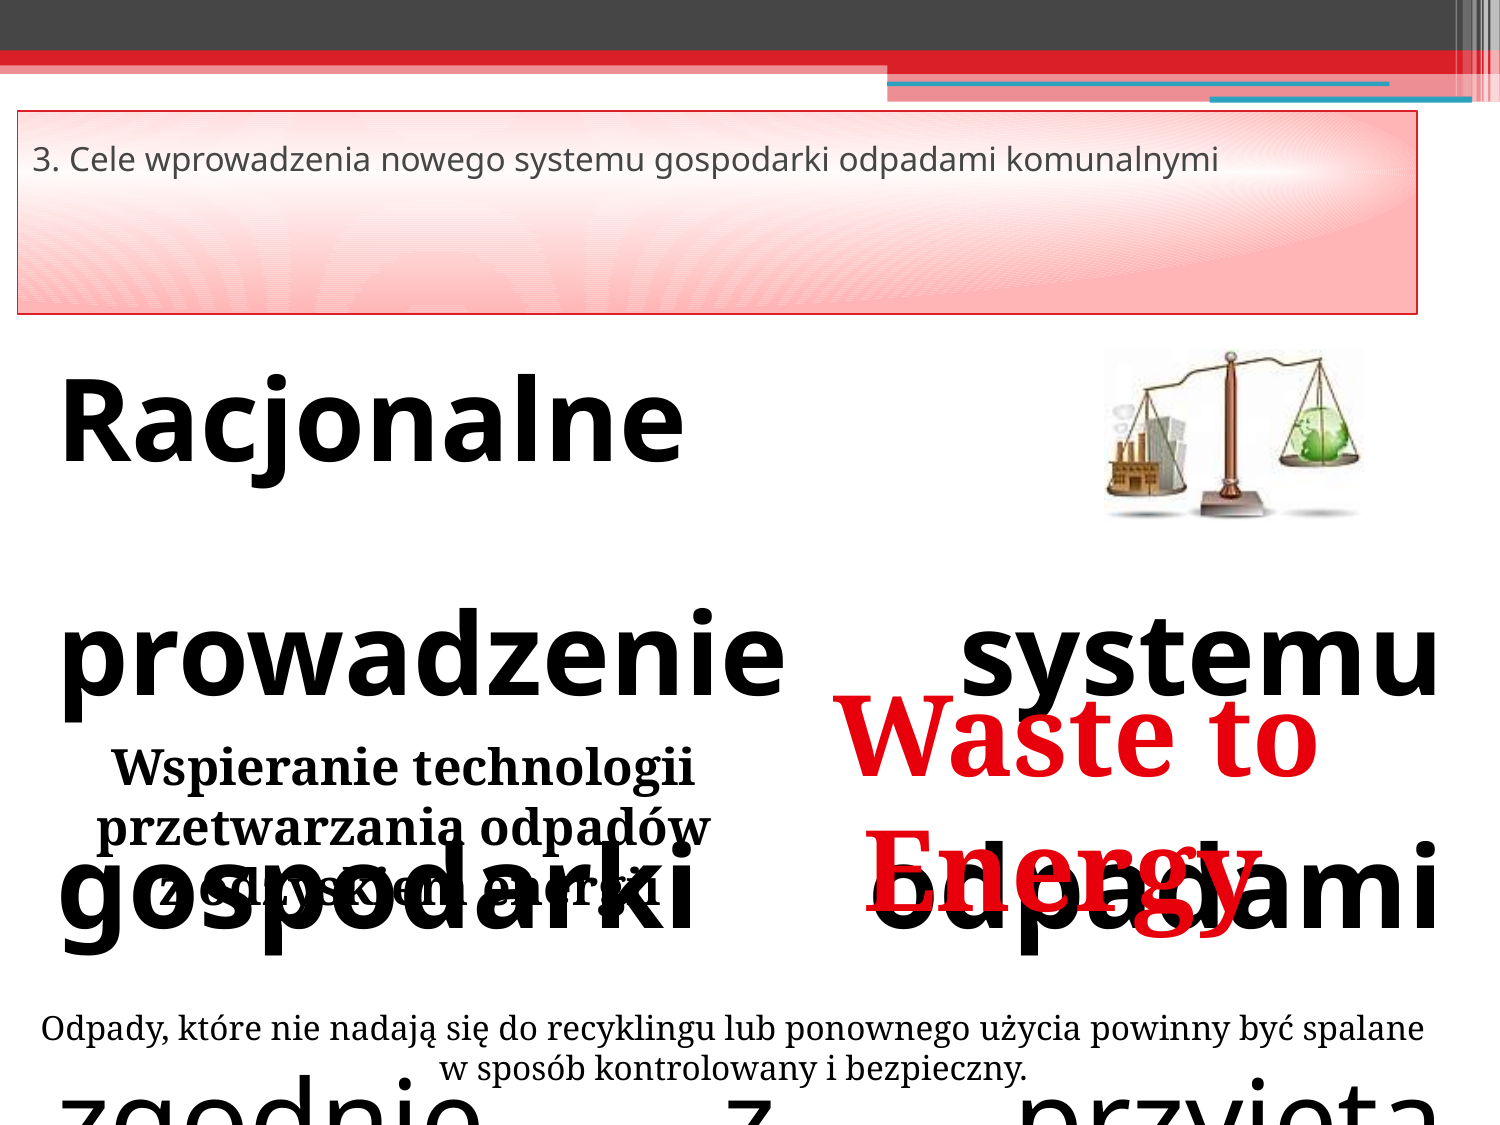

3. Cele wprowadzenia nowego systemu gospodarki odpadami komunalnymi
# Racjonalne prowadzenie systemu gospodarki odpadami zgodnie z przyjętą hierarchią, umożliwi osiągnięcie takich celów, jak:
ograniczenie składowania odpadów,
ograniczenie zmian klimatu
zwiększenie udziału w bilansie energetycznym kraju energii ze źródeł odnawialnych.
Waste to Energy
Wspieranie technologii
przetwarzania odpadów
z odzyskiem energii
Odpady, które nie nadają się do recyklingu lub ponownego użycia powinny być spalane
w sposób kontrolowany i bezpieczny.